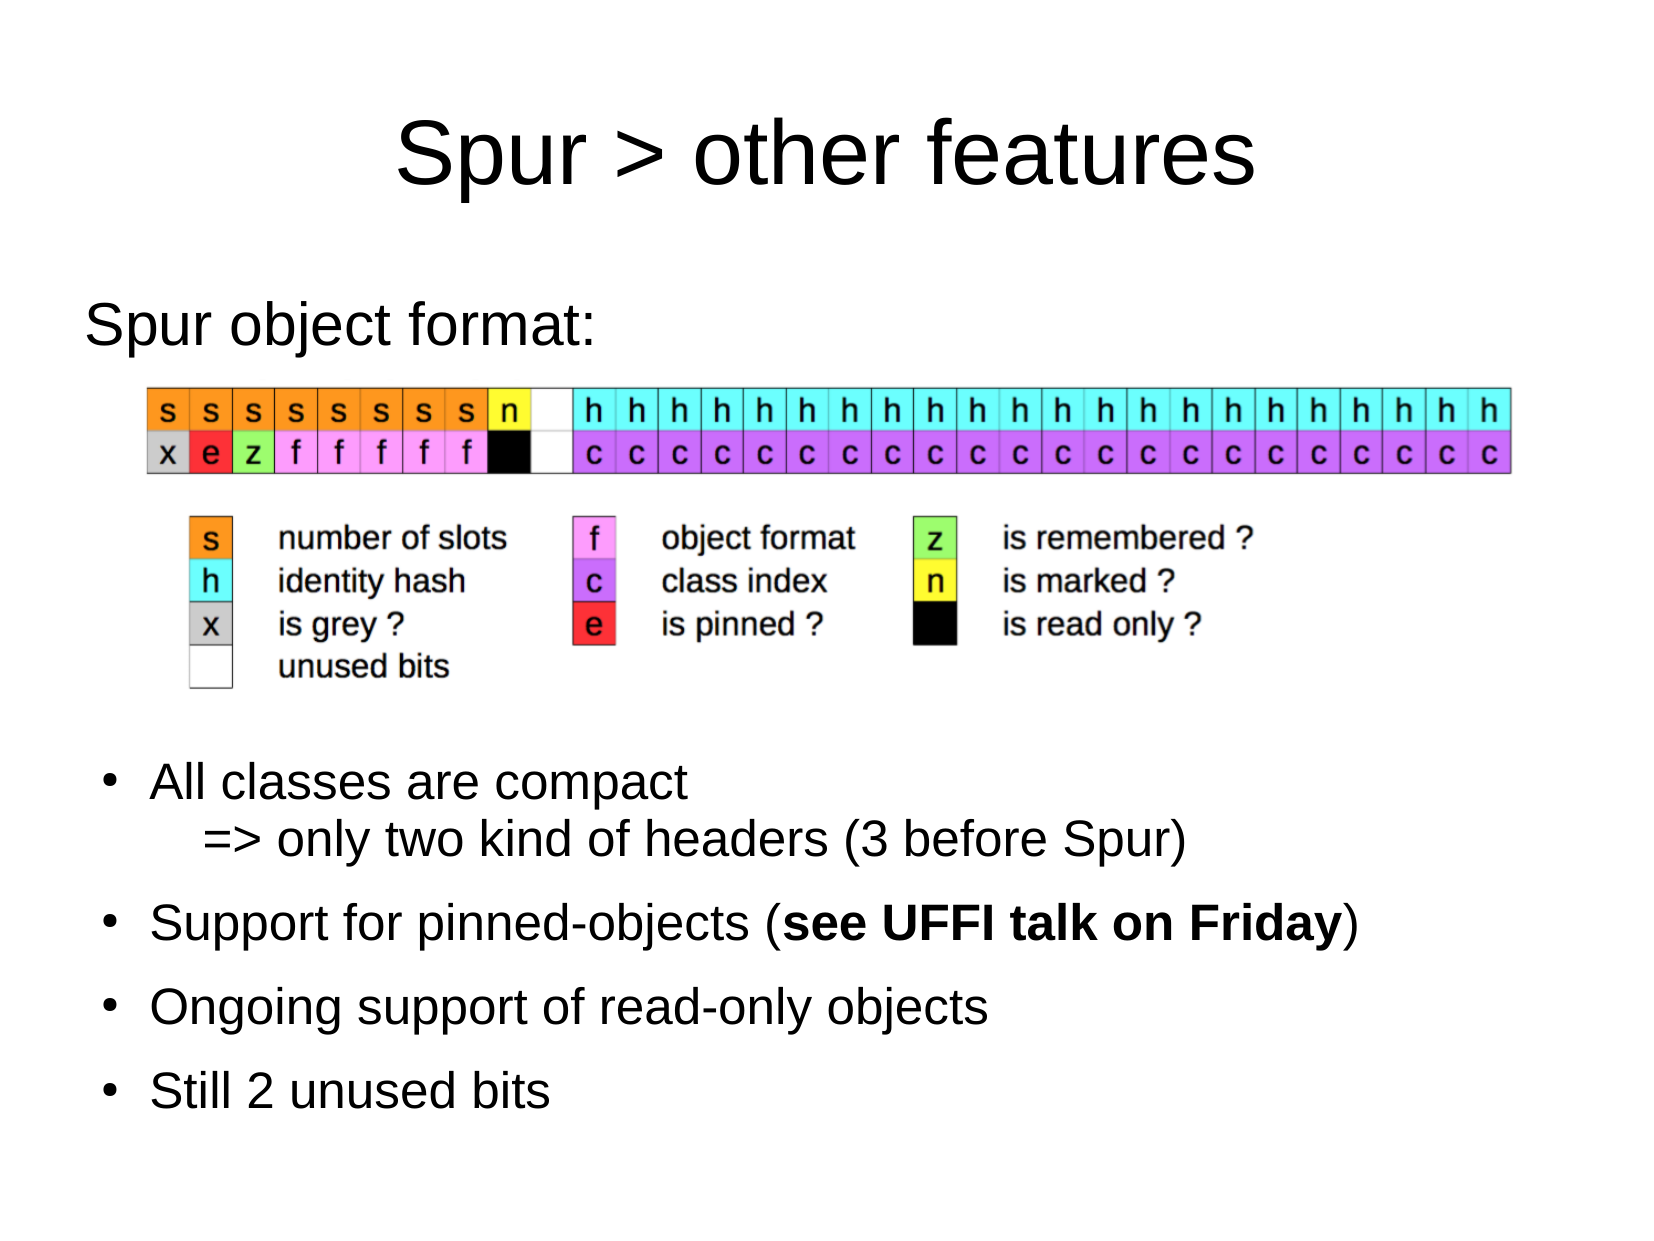

# Spur > other features
Spur object format:
All classes are compact
	=> only two kind of headers (3 before Spur)
Support for pinned-objects (see UFFI talk on Friday)
Ongoing support of read-only objects
Still 2 unused bits